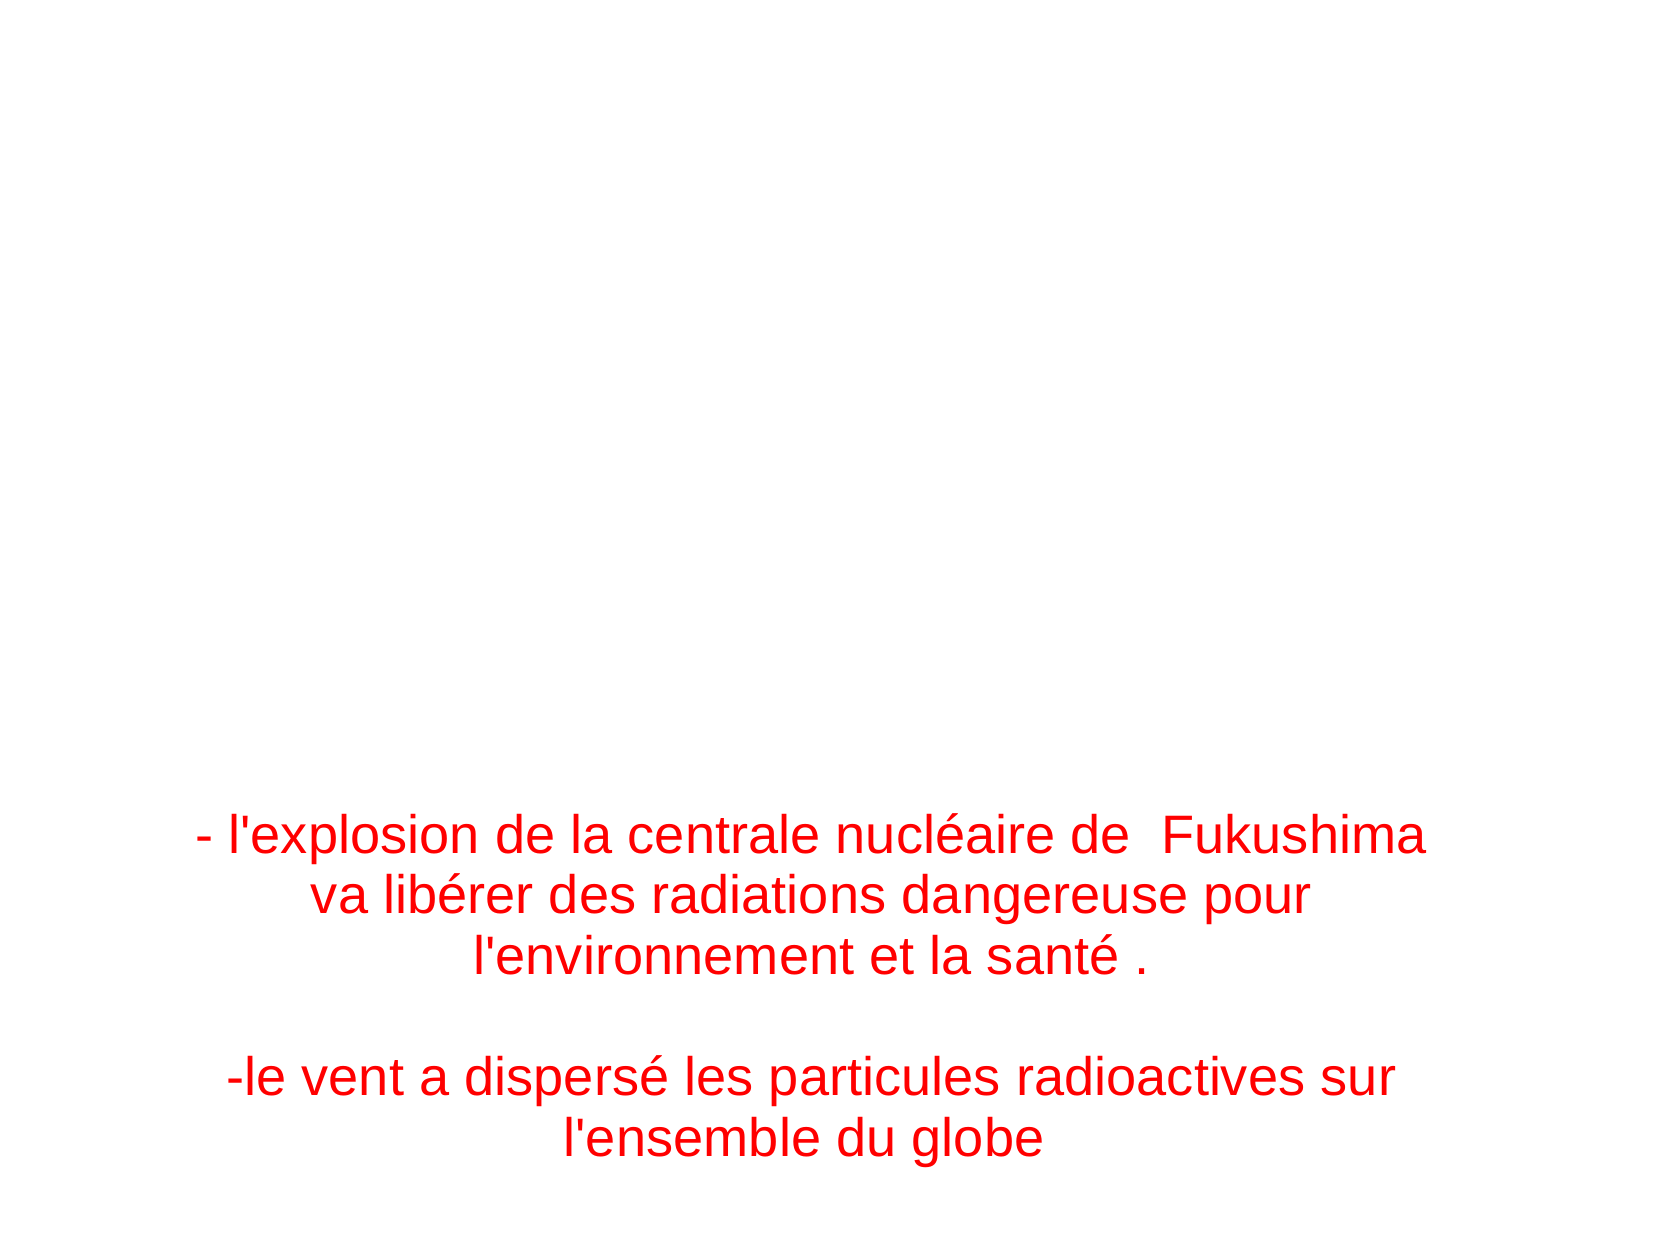

# - l'explosion de la centrale nucléaire de Fukushima va libérer des radiations dangereuse pour l'environnement et la santé .
-le vent a dispersé les particules radioactives sur l'ensemble du globe